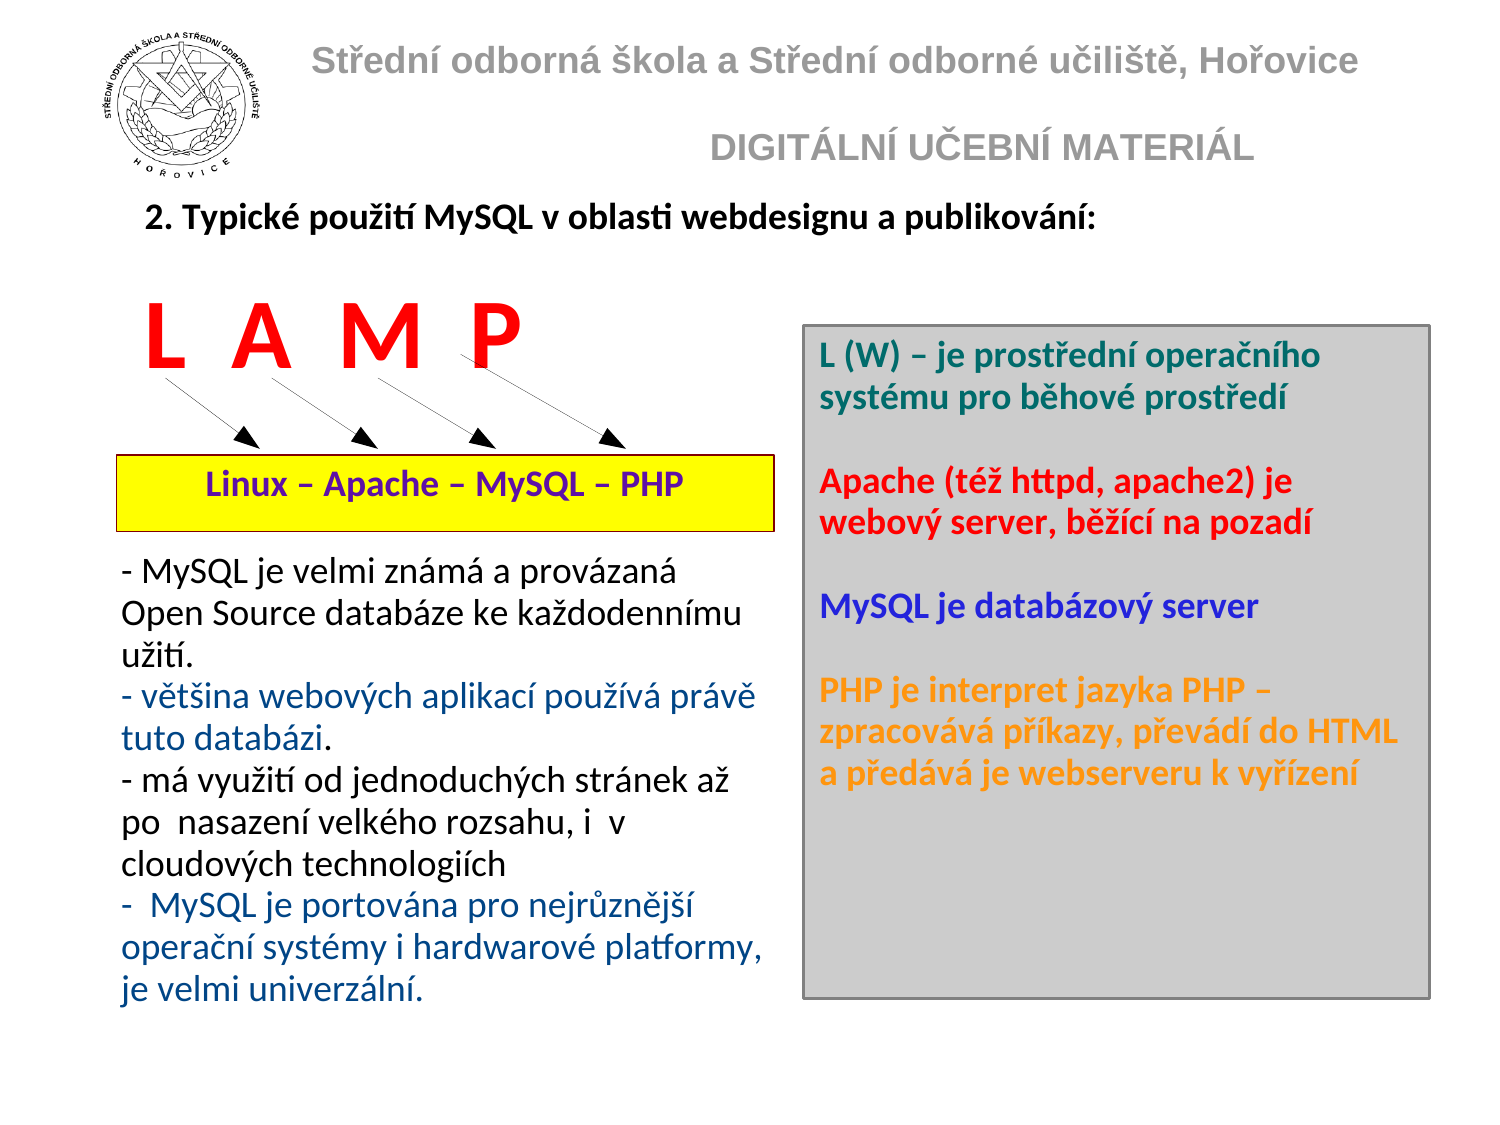

2. Typické použití MySQL v oblasti webdesignu a publikování:
L A M P
L (W) – je prostřední operačního systému pro běhové prostředí
Apache (též httpd, apache2) je webový server, běžící na pozadí
MySQL je databázový server
PHP je interpret jazyka PHP – zpracovává příkazy, převádí do HTML a předává je webserveru k vyřízení
Linux – Apache – MySQL – PHP
- MySQL je velmi známá a provázaná Open Source databáze ke každodennímu užití.
- většina webových aplikací používá právě tuto databázi.
- má využití od jednoduchých stránek až po nasazení velkého rozsahu, i v cloudových technologiích
- MySQL je portována pro nejrůznější operační systémy i hardwarové platformy, je velmi univerzální.